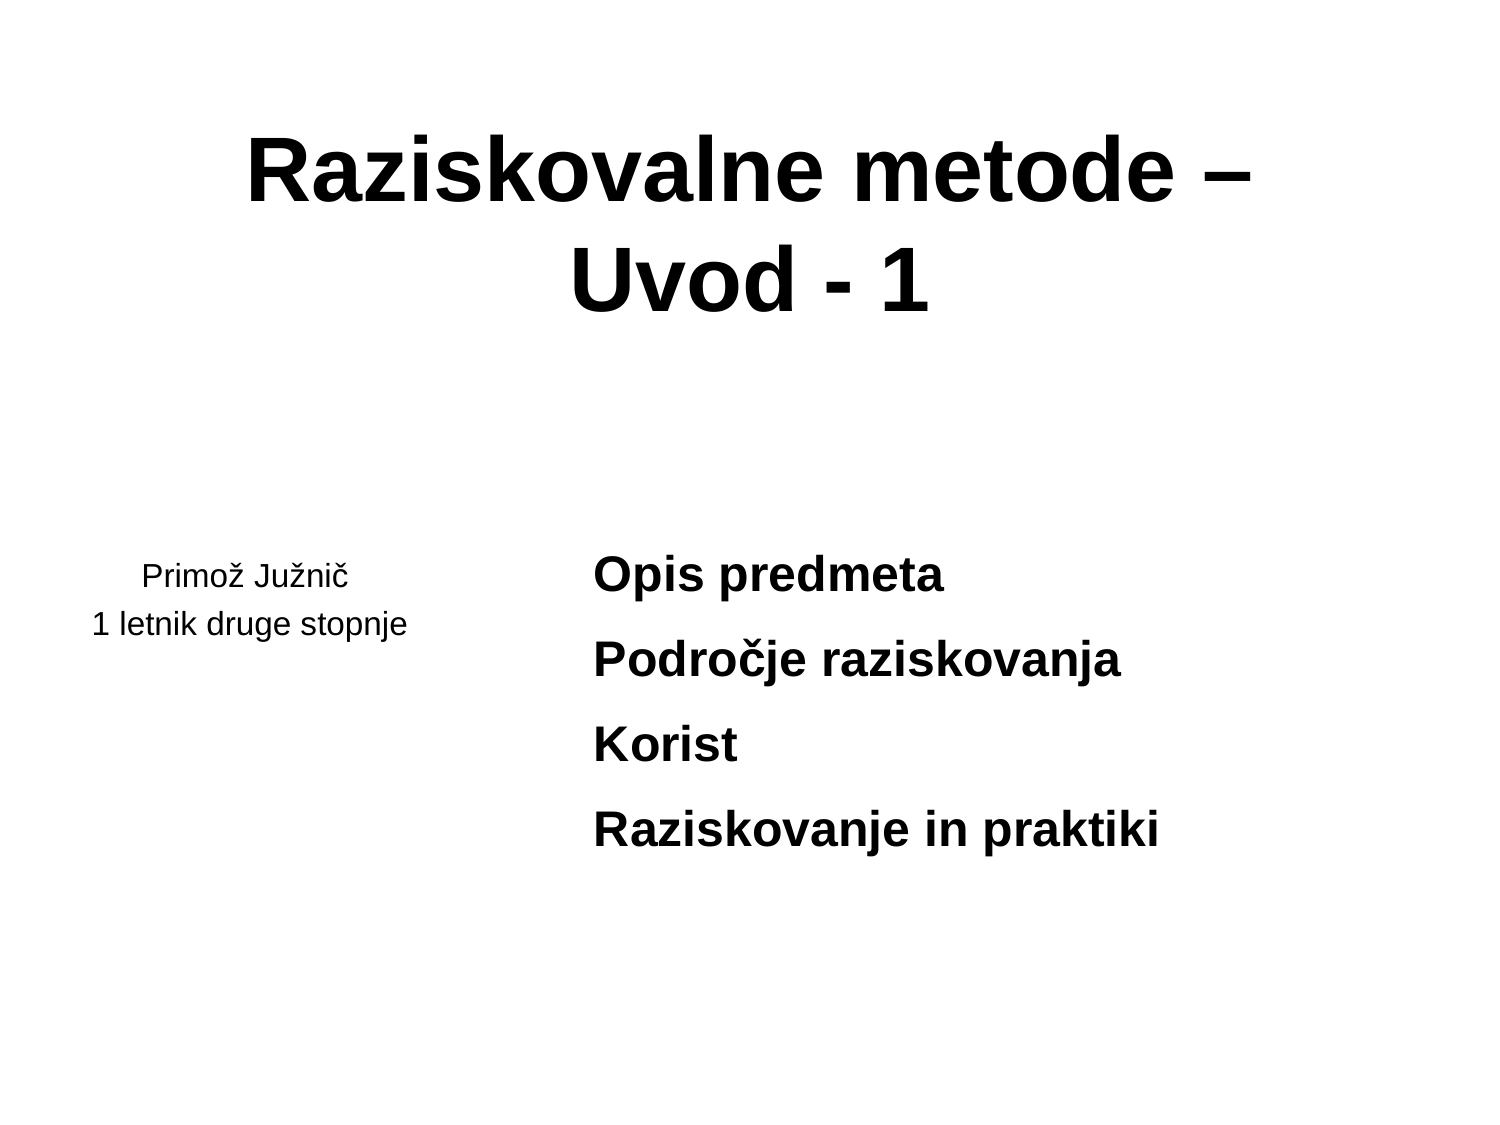

Raziskovalne metode – Uvod - 1
# Opis predmeta
Področje raziskovanja
Korist
Raziskovanje in praktiki
Primož Južnič
1 letnik druge stopnje
Primoz Juznic, BINK, FF, Univerza v Ljubljani
1